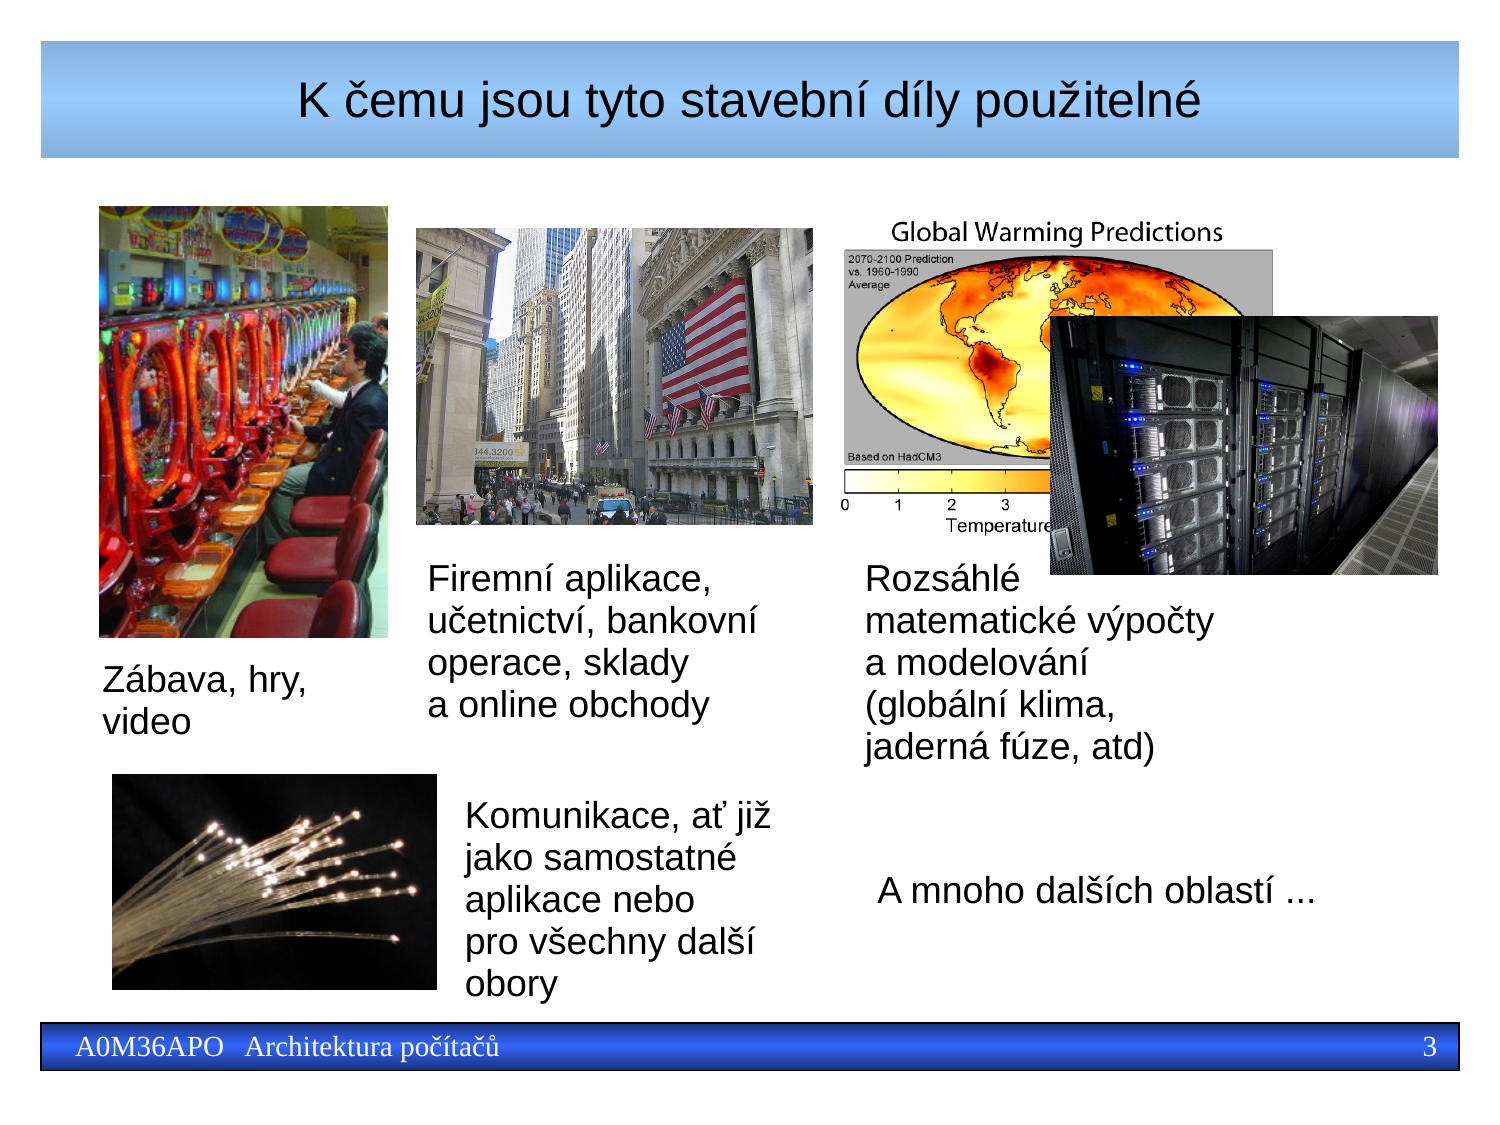

# K čemu jsou tyto stavební díly použitelné
Firemní aplikace, učetnictví, bankovní operace, sklady a online obchody
Rozsáhlé matematické výpočty a modelování (globální klima, jaderná fúze, atd)
Zábava, hry, video
Komunikace, ať již jako samostatné aplikace nebo pro všechny další obory
A mnoho dalších oblastí ...
A0M36APO Architektura počítačů
3